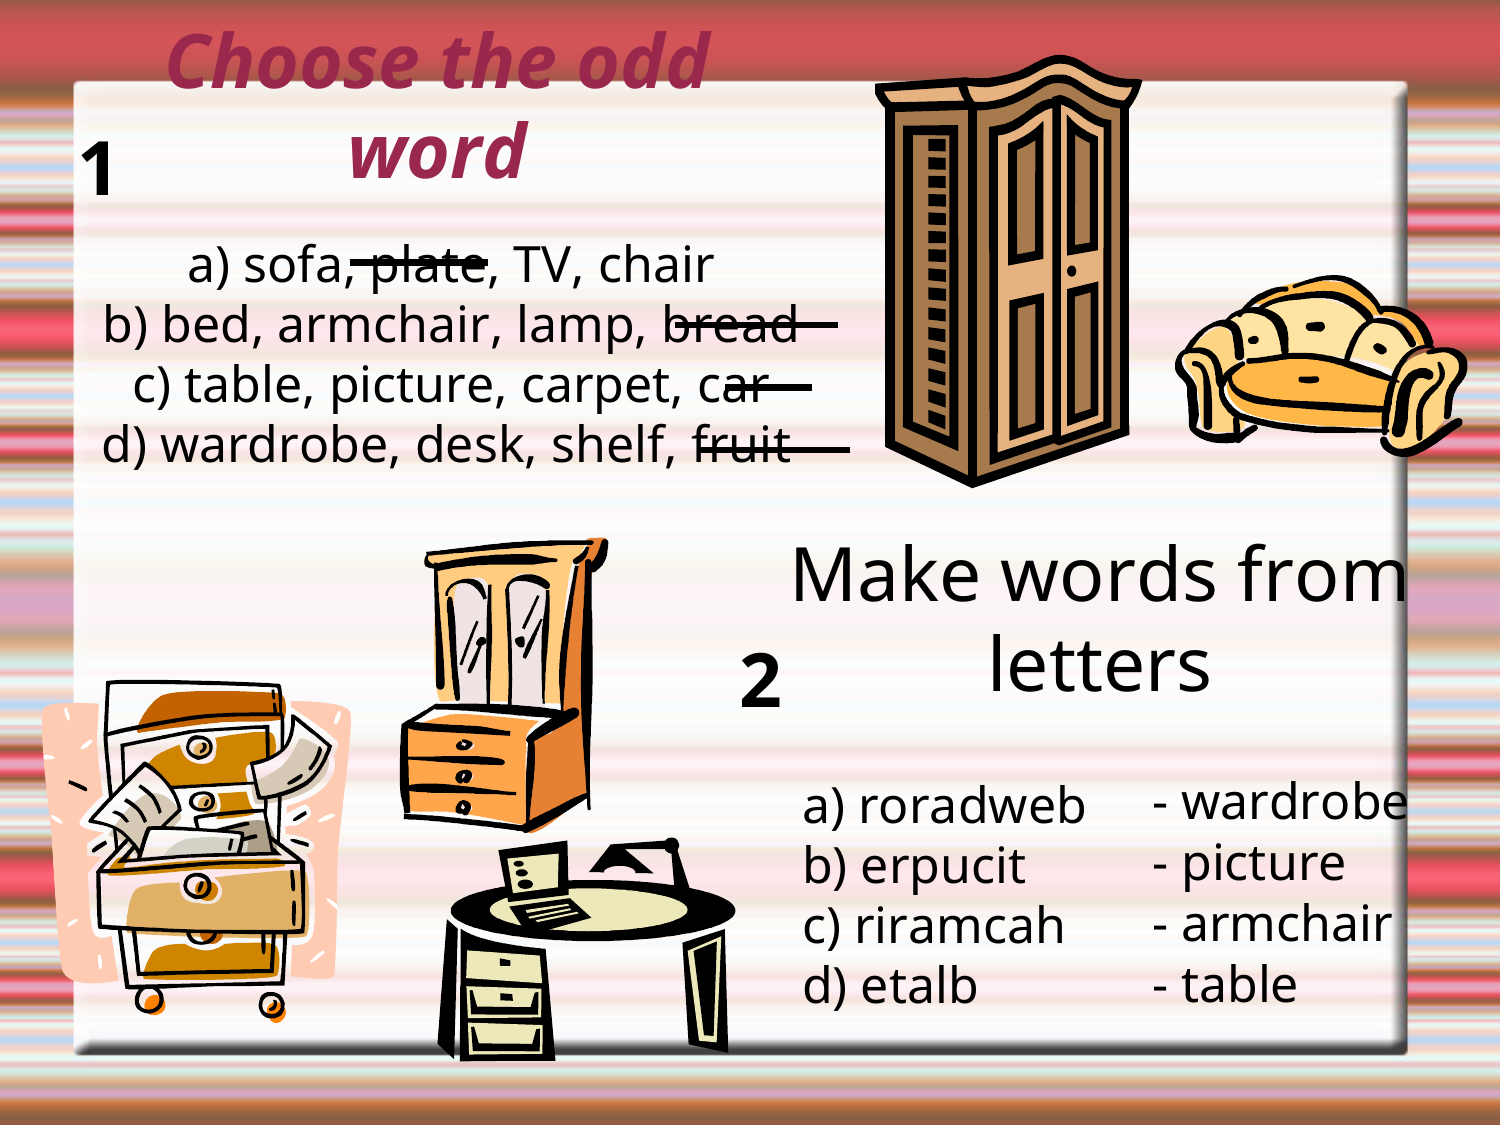

# Choose the odd word
1
a) sofa, plate, TV, chair
b) bed, armchair, lamp, bread
c) table, picture, carpet, car
d) wardrobe, desk, shelf, fruit
Make words from letters
2
a) roradweb
b) erpucit
c) riramcah
d) etalb
- wardrobe
- picture
- armchair
- table